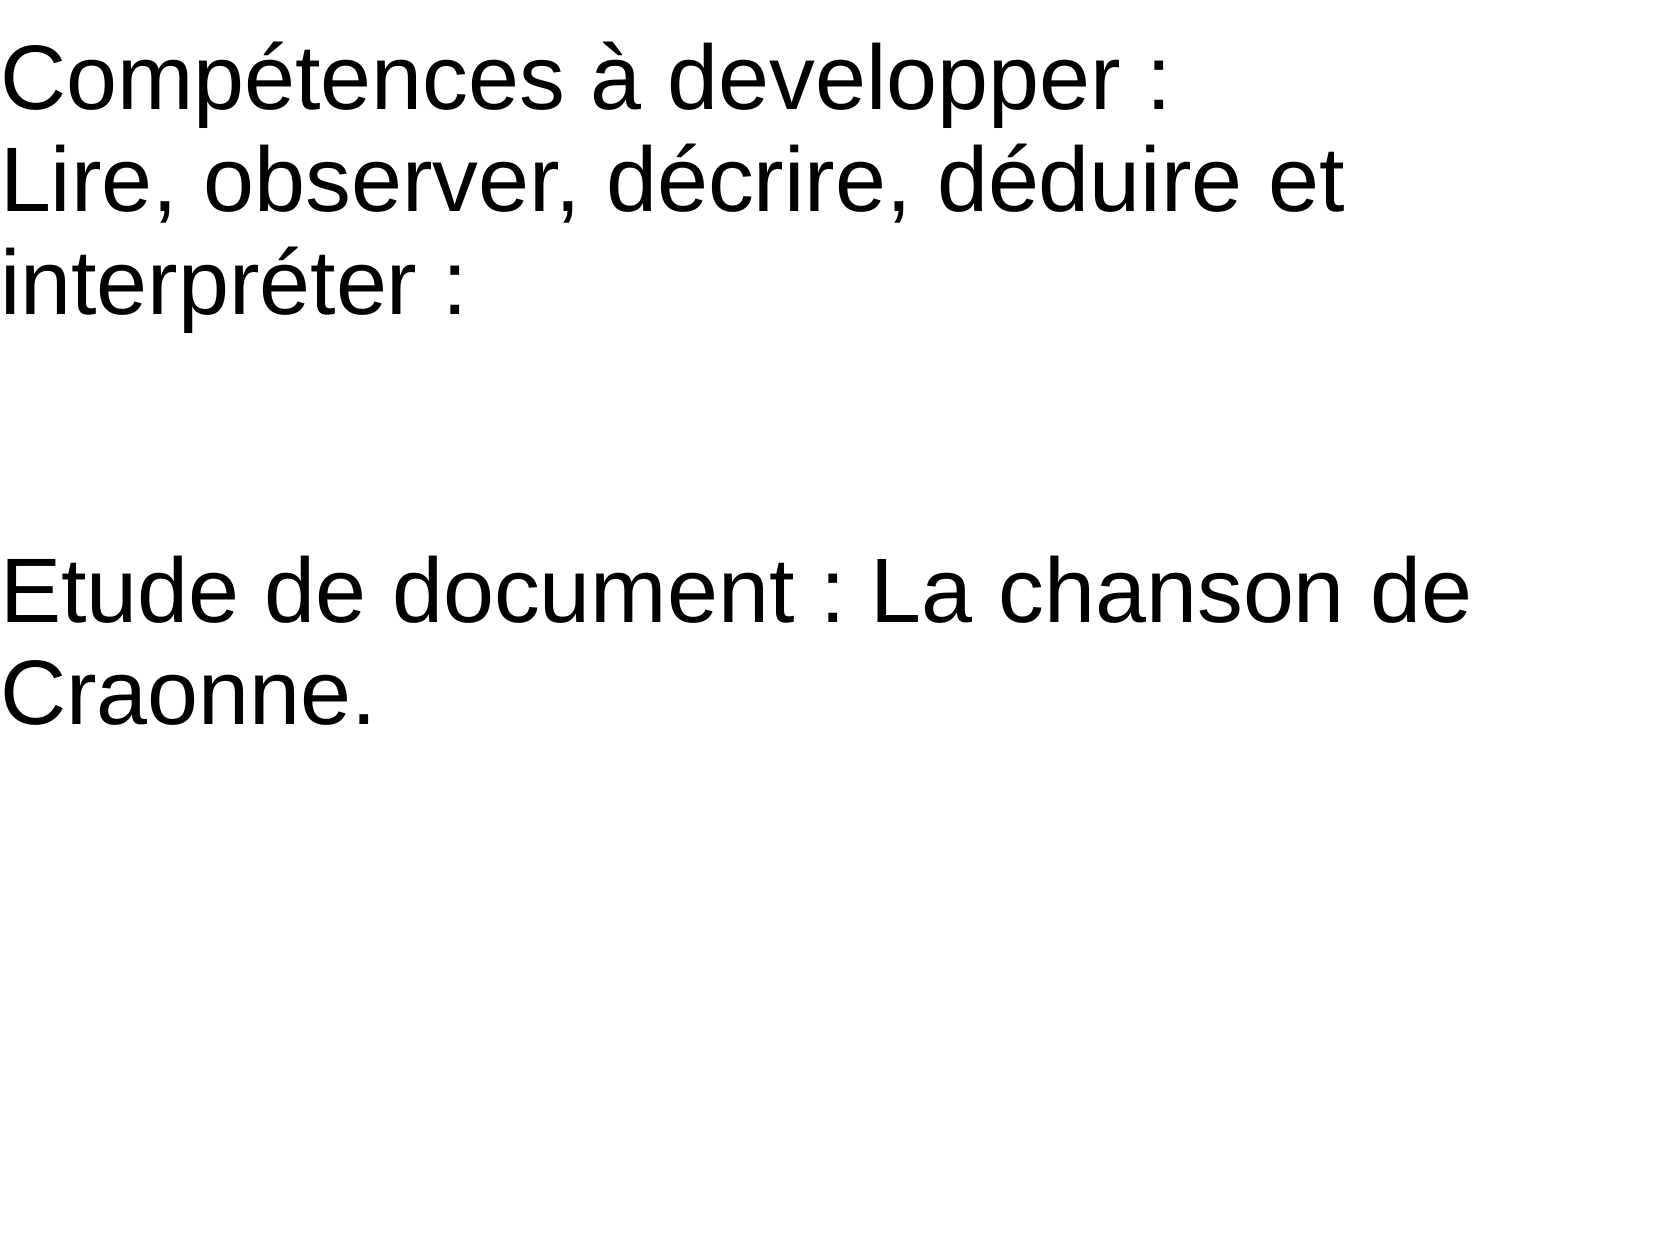

# Compétences à developper : Lire, observer, décrire, déduire et interpréter : Etude de document : La chanson de Craonne.